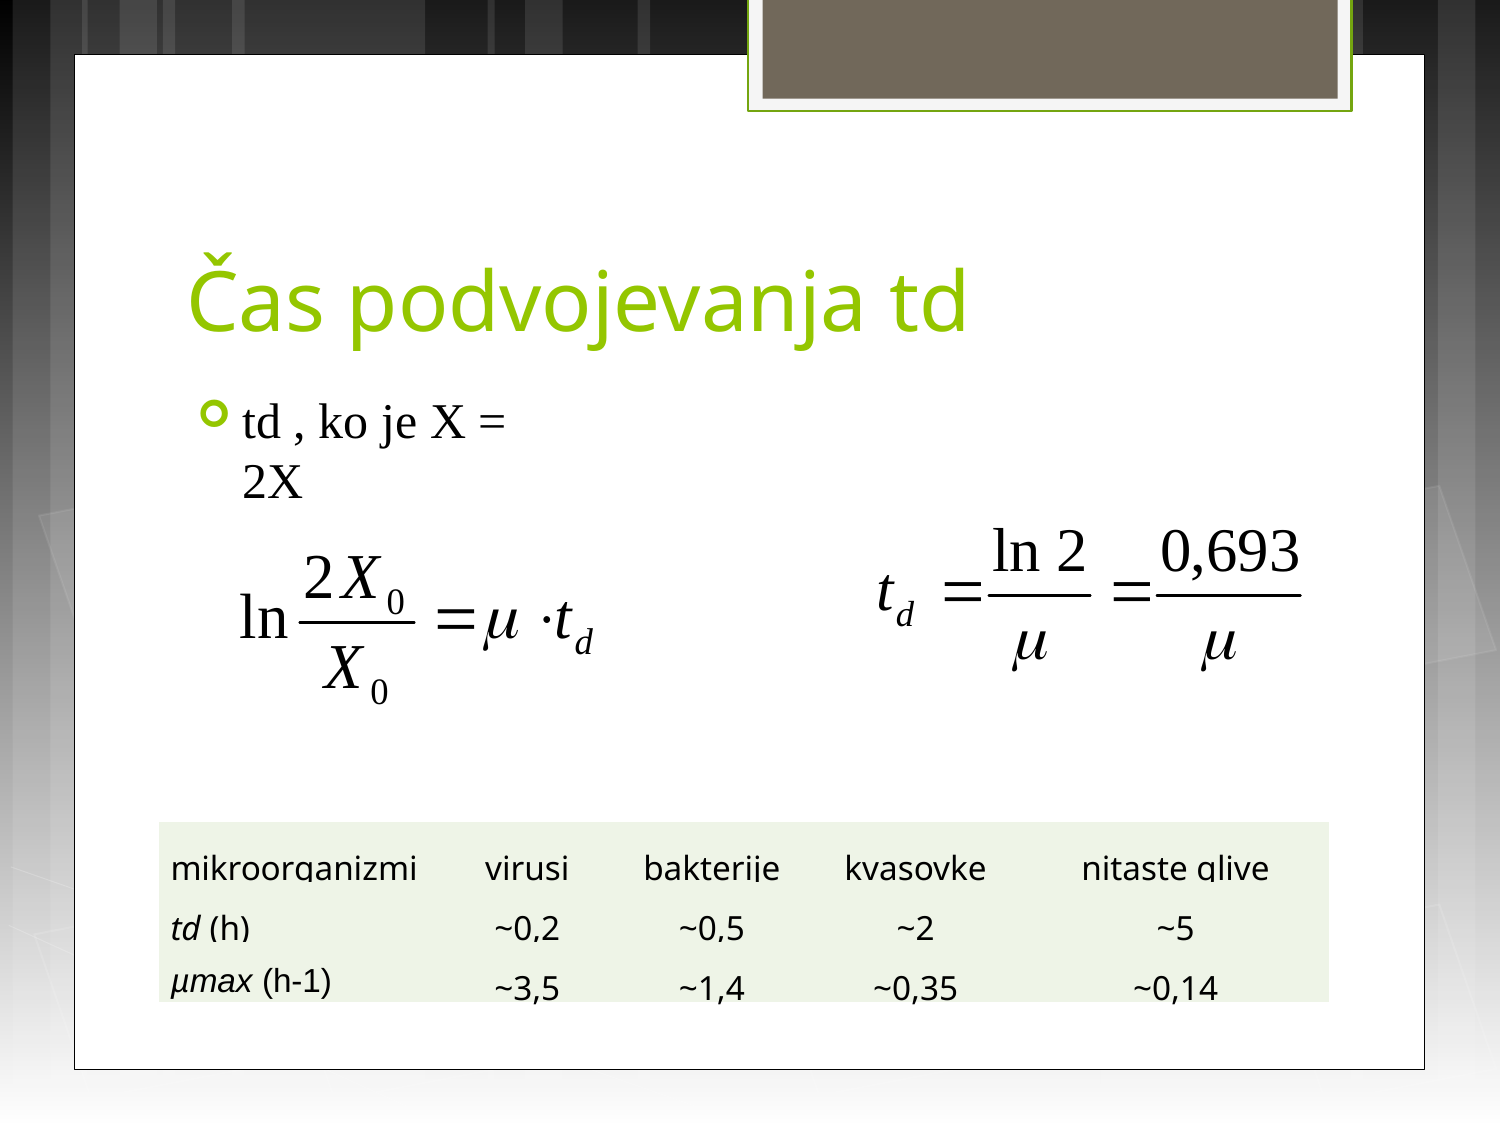

# Čas podvojevanja td
td , ko je X = 2X
| mikroorganizmi | virusi | bakterije | kvasovke | nitaste glive |
| --- | --- | --- | --- | --- |
| td (h) | ~0,2 | ~0,5 | ~2 | ~5 |
| µmax (h-1) | ~3,5 | ~1,4 | ~0,35 | ~0,14 |